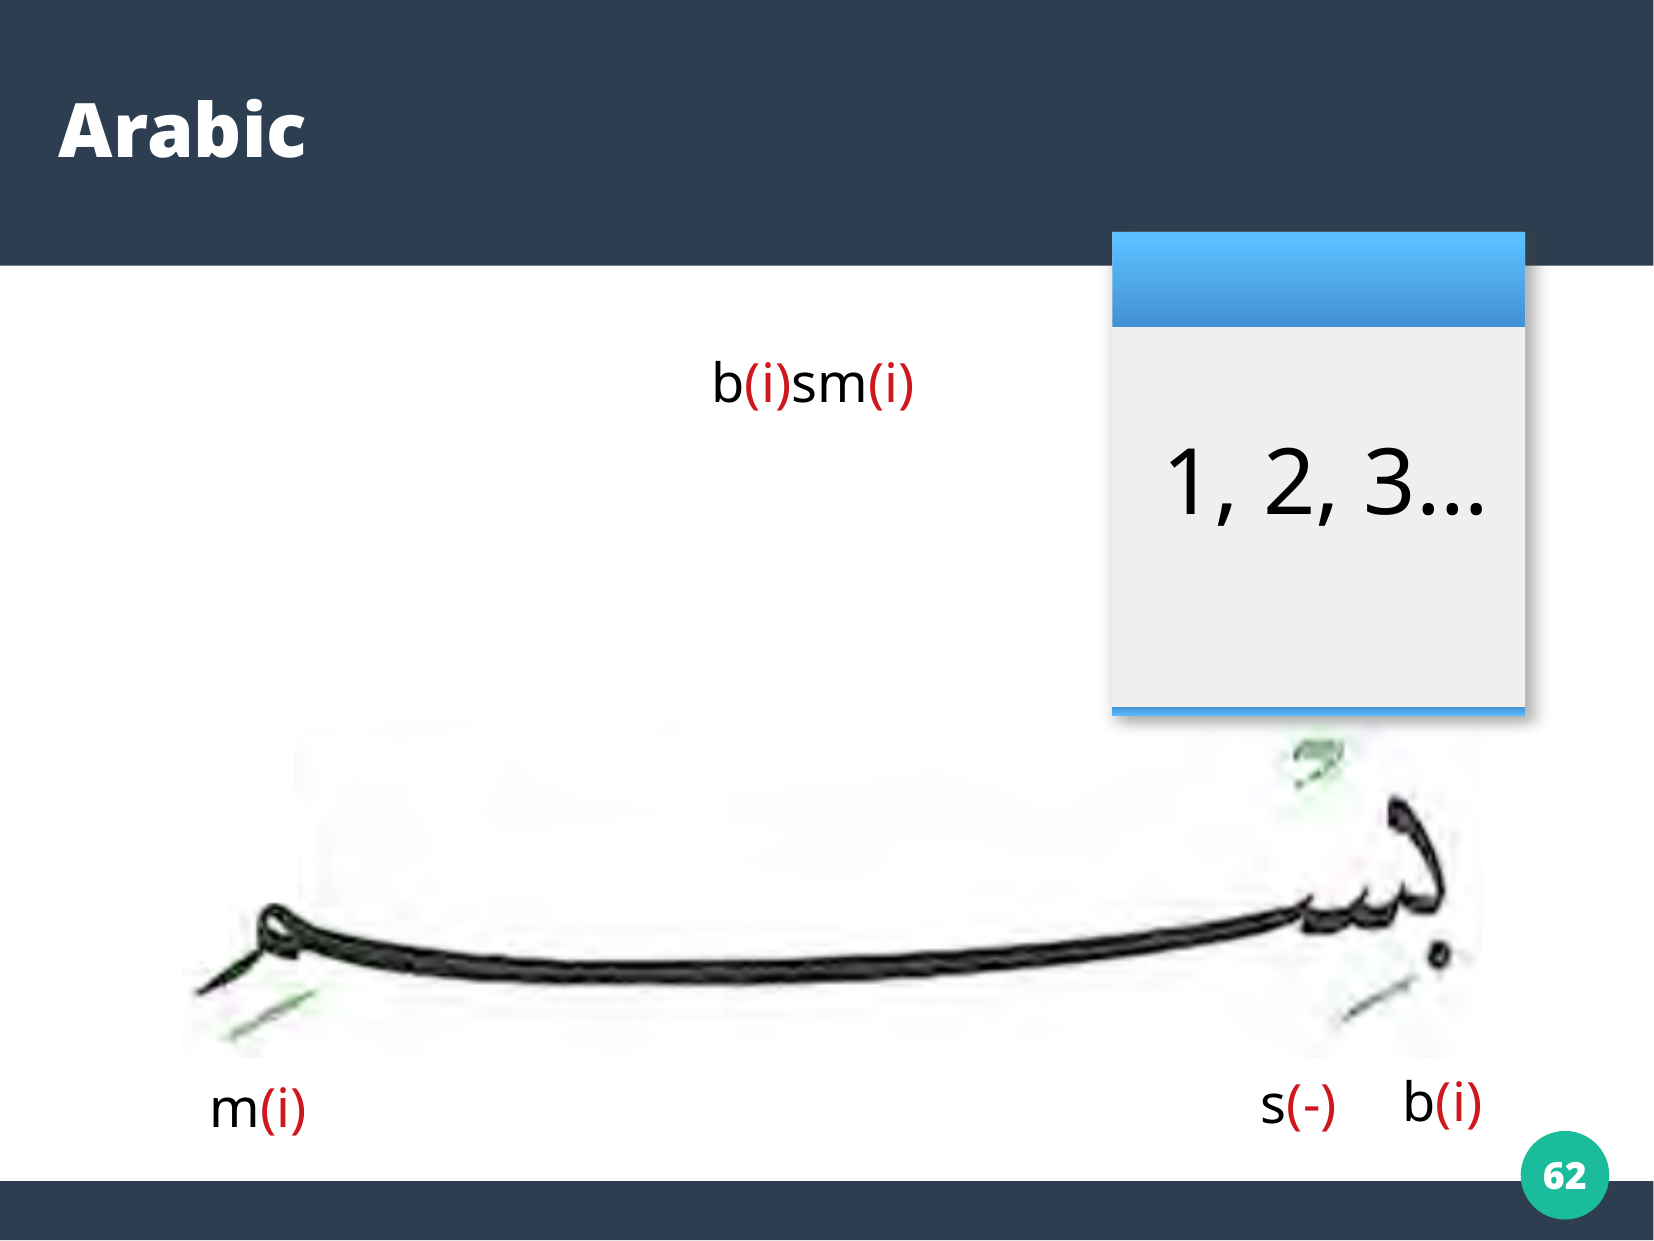

# Arabic
1, 2, 3…
b(i)sm(i)
b(i)
s(-)
m(i)
62